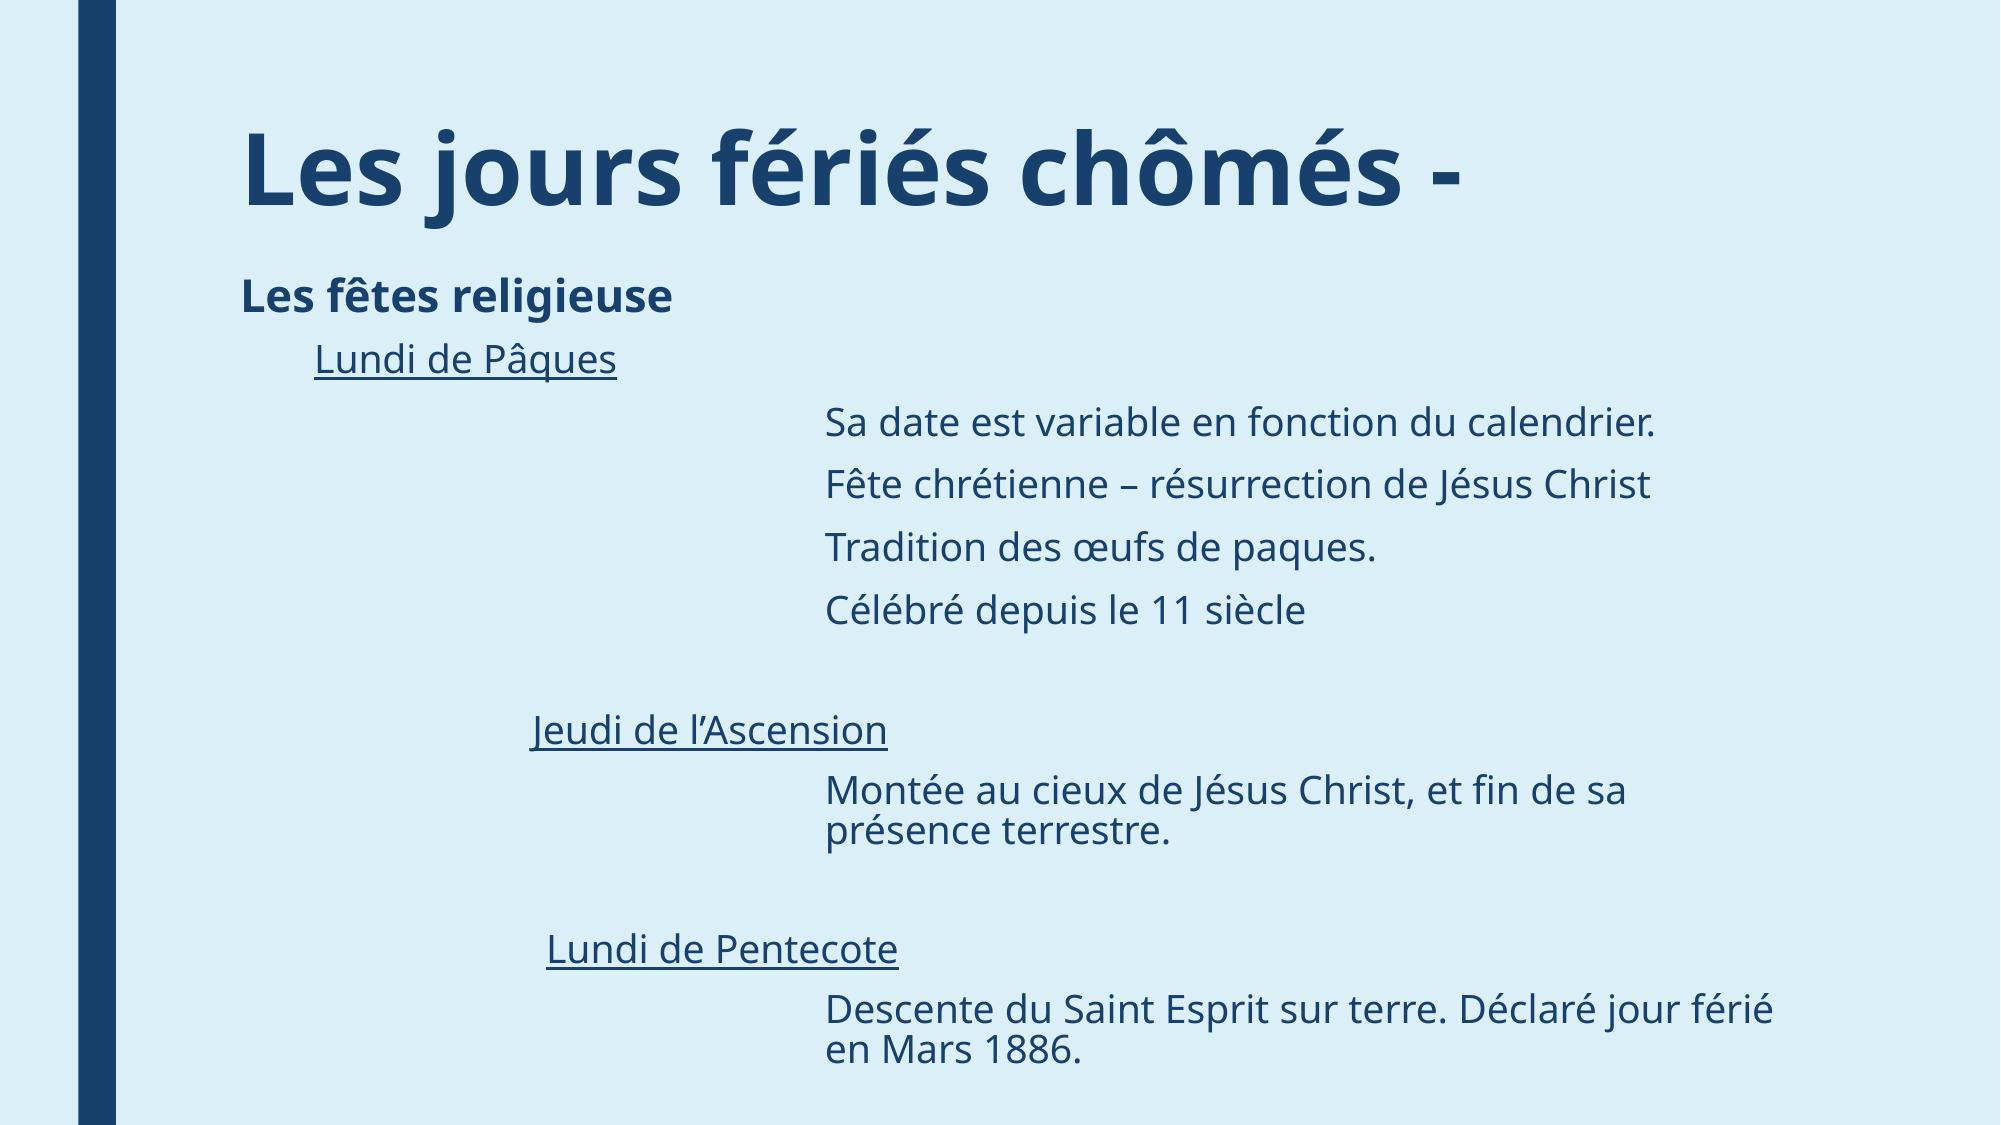

# Les jours fériés chômés -
Les fêtes religieuse
	Lundi de Pâques
Sa date est variable en fonction du calendrier.
Fête chrétienne – résurrection de Jésus Christ
Tradition des œufs de paques.
Célébré depuis le 11 siècle
Jeudi de l’Ascension
Montée au cieux de Jésus Christ, et fin de sa présence terrestre.
Lundi de Pentecote
Descente du Saint Esprit sur terre. Déclaré jour férié en Mars 1886.